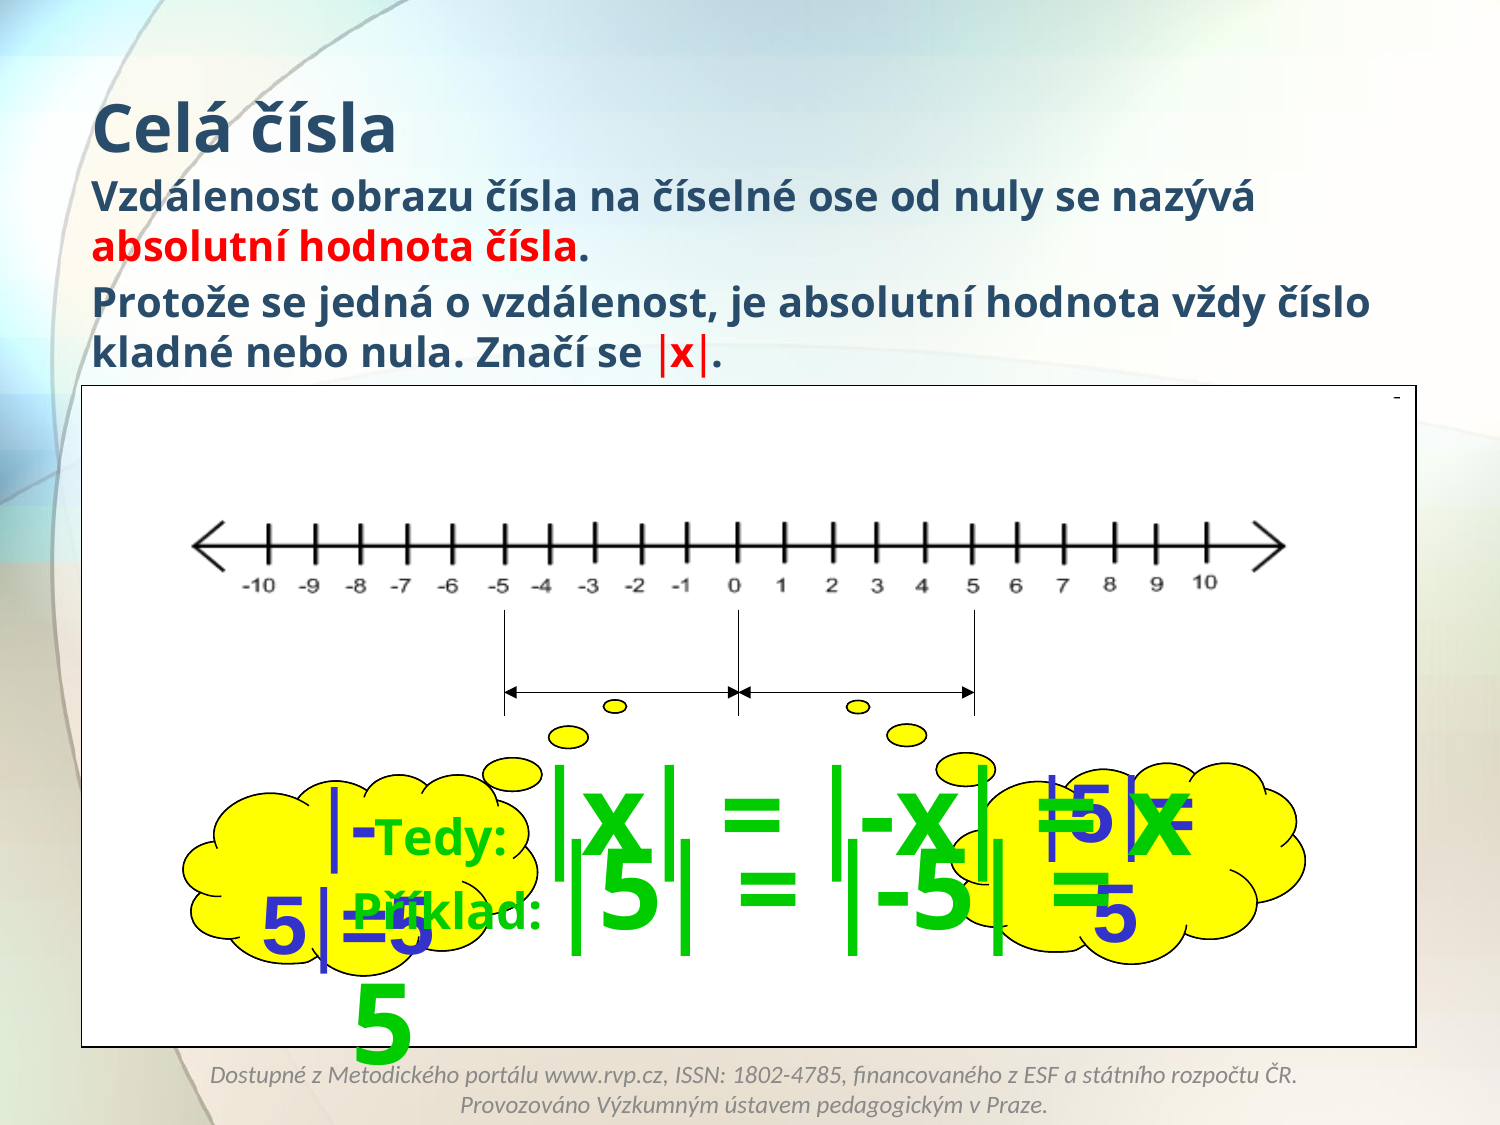

Celá čísla
Vzdálenost obrazu čísla na číselné ose od nuly se nazývá absolutní hodnota čísla.
Protože se jedná o vzdálenost, je absolutní hodnota vždy číslo kladné nebo nula. Značí se x.
Tedy: x = -x = x
Vzdálenost pěti jednotek.
5=5
Taktéž vzdálenost pěti jednotek.
-5=5
Příklad: 5 = -5 = 5